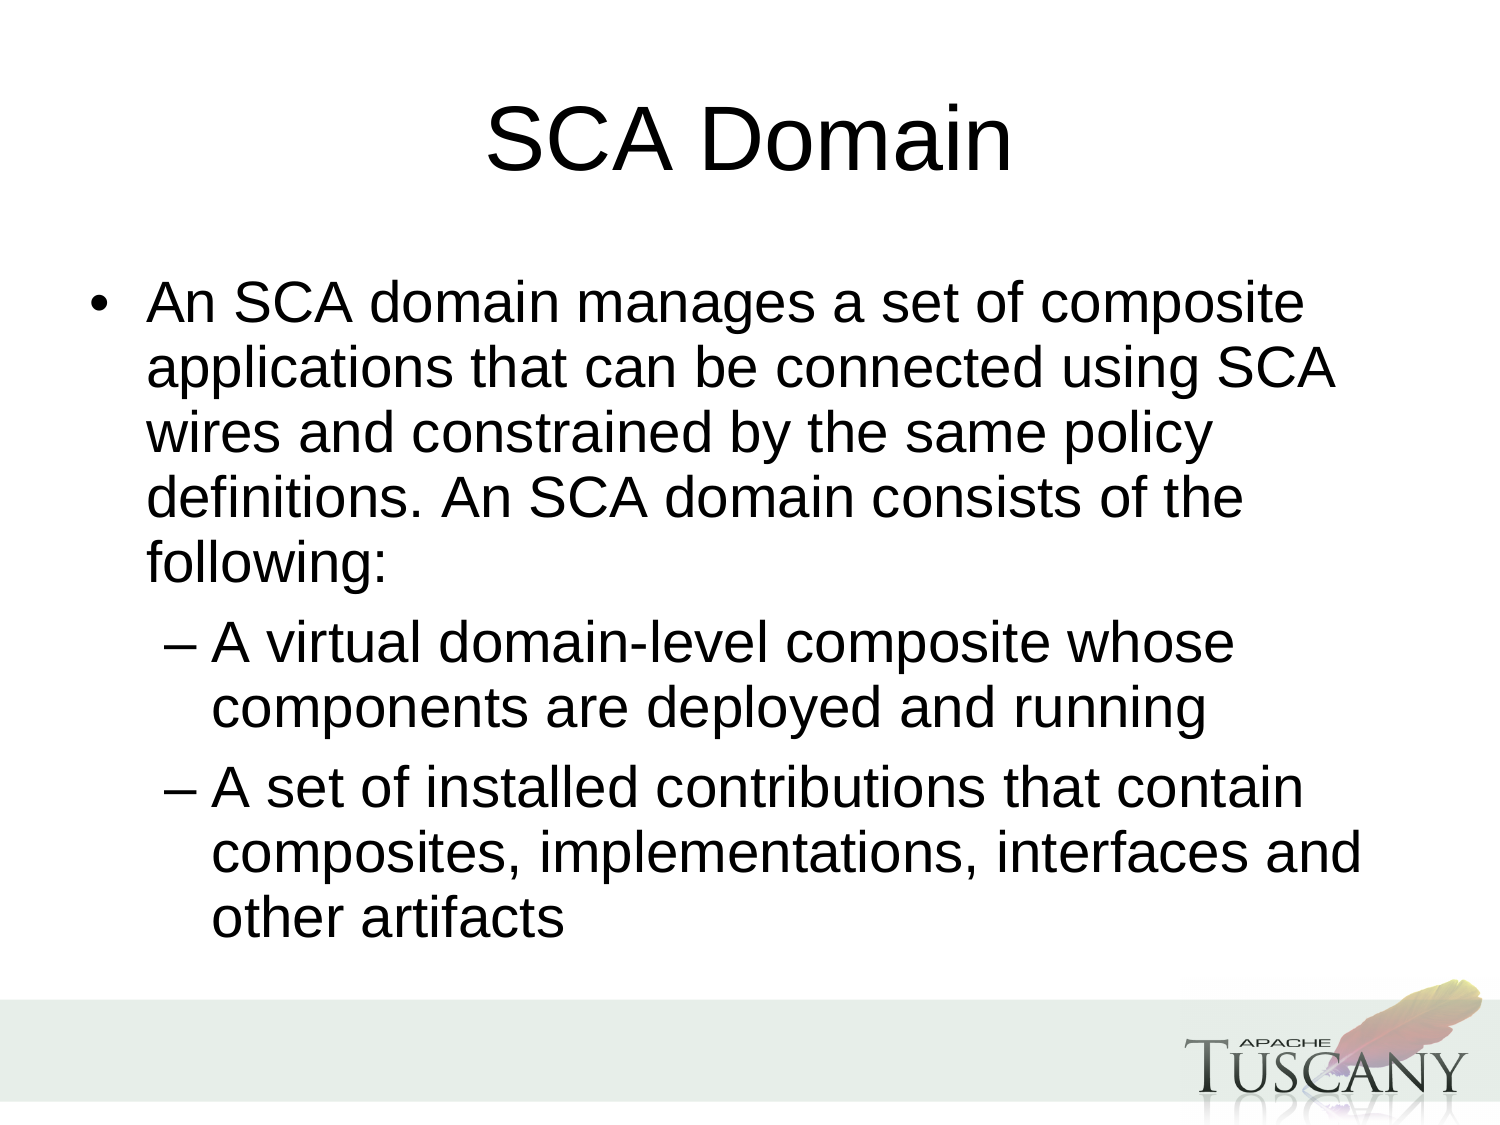

# SCA Domain
An SCA domain manages a set of composite applications that can be connected using SCA wires and constrained by the same policy definitions. An SCA domain consists of the following:
A virtual domain-level composite whose components are deployed and running
A set of installed contributions that contain composites, implementations, interfaces and other artifacts